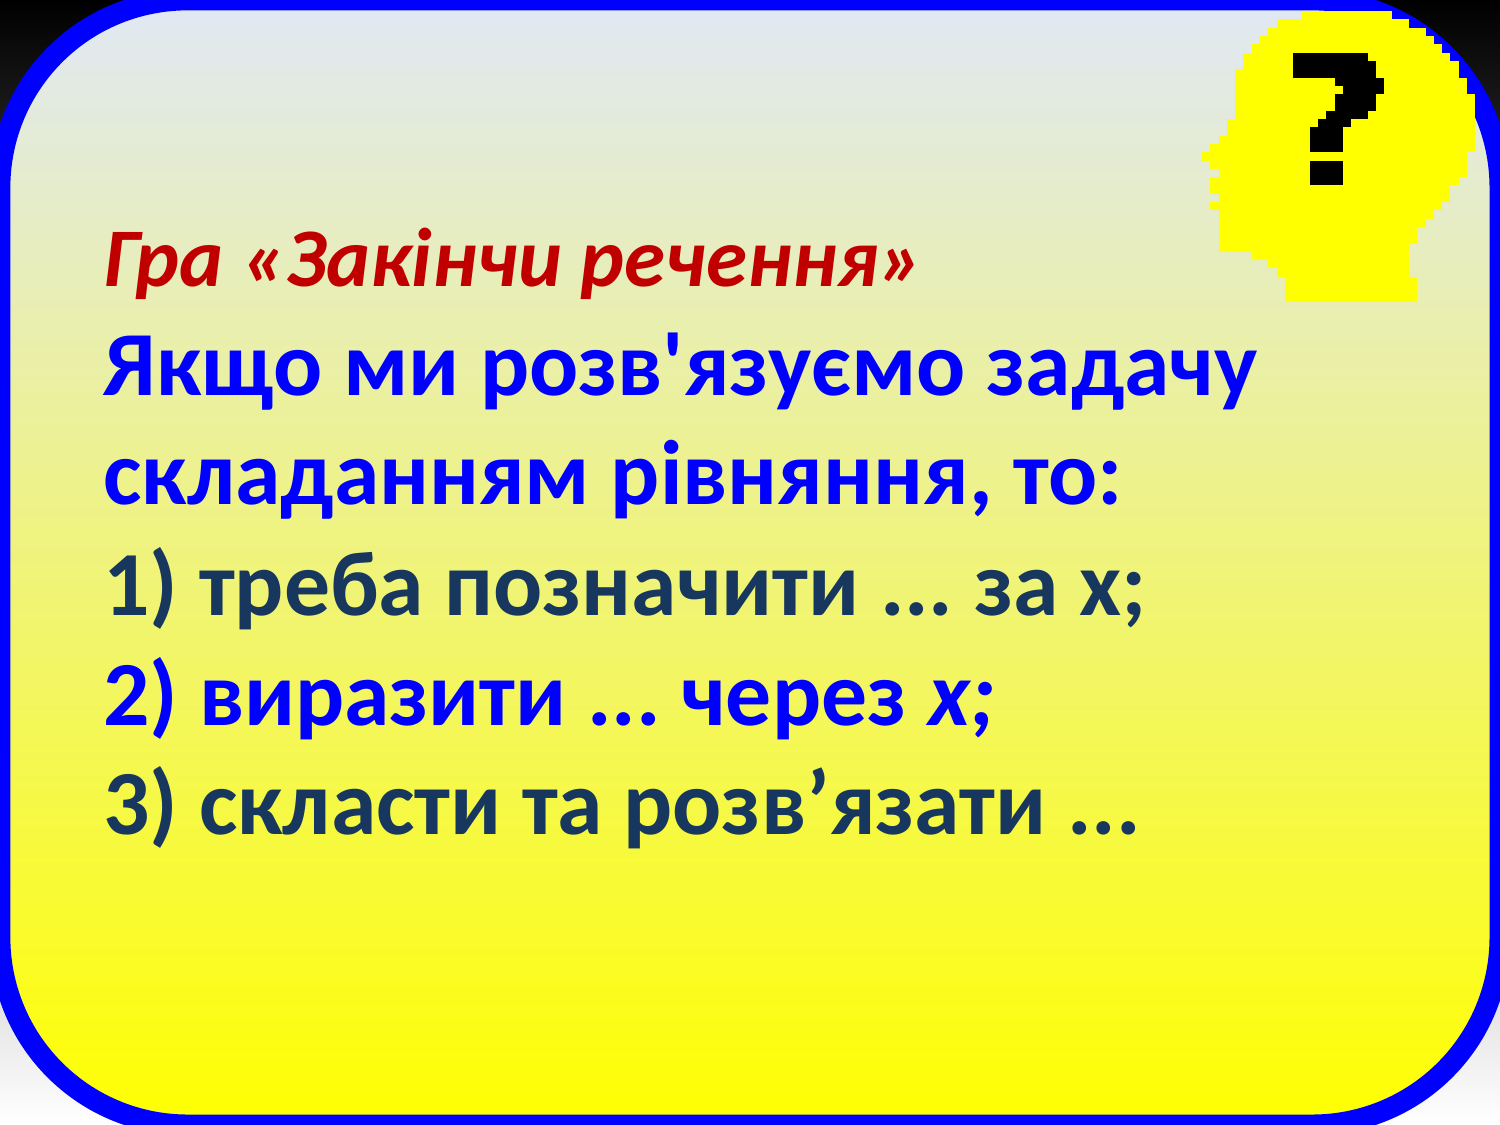

Гра «Закінчи речення»
Якщо ми розв'язуємо задачу складанням рівняння, то:
1) треба позначити ... за х;
2) виразити ... через х;
3) скласти та розв’язати ...